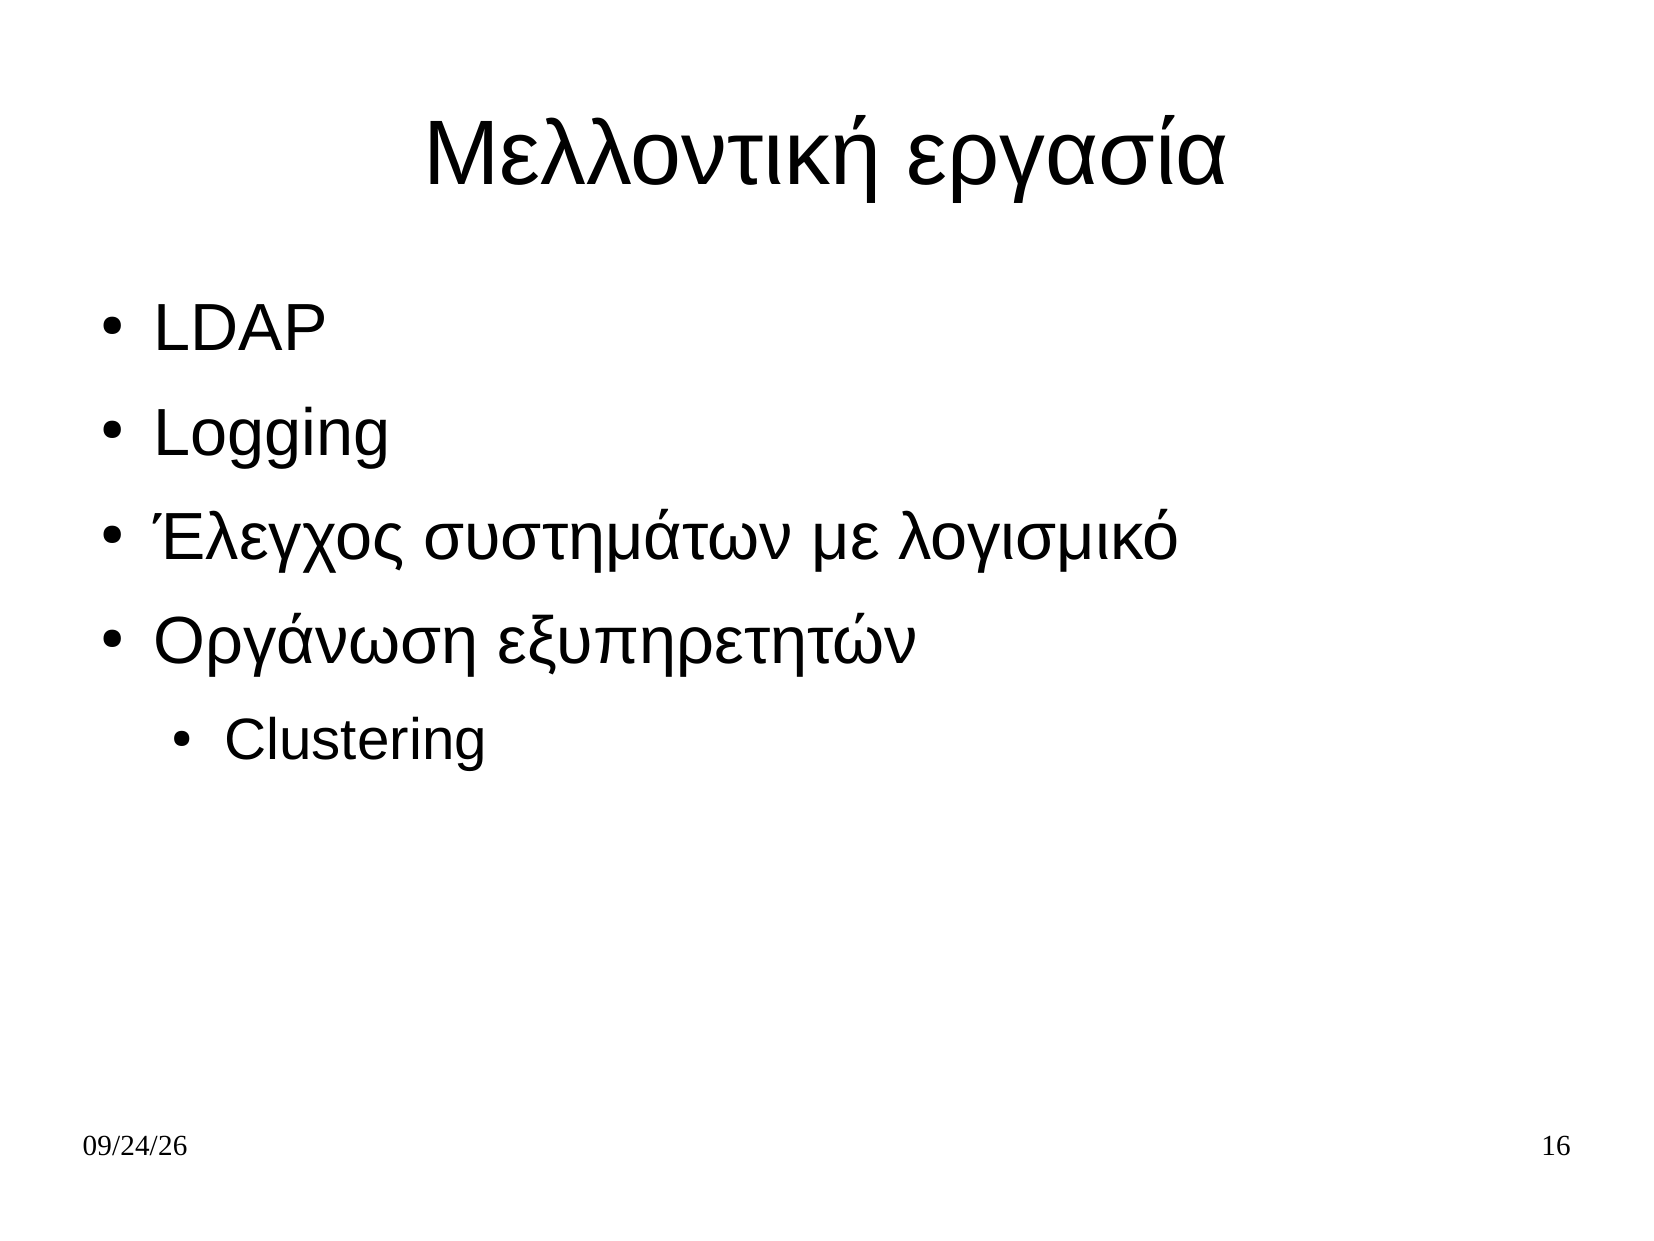

# Μελλοντική εργασία
LDAP
Logging
Έλεγχος συστημάτων με λογισμικό
Οργάνωση εξυπηρετητών
Clustering
16